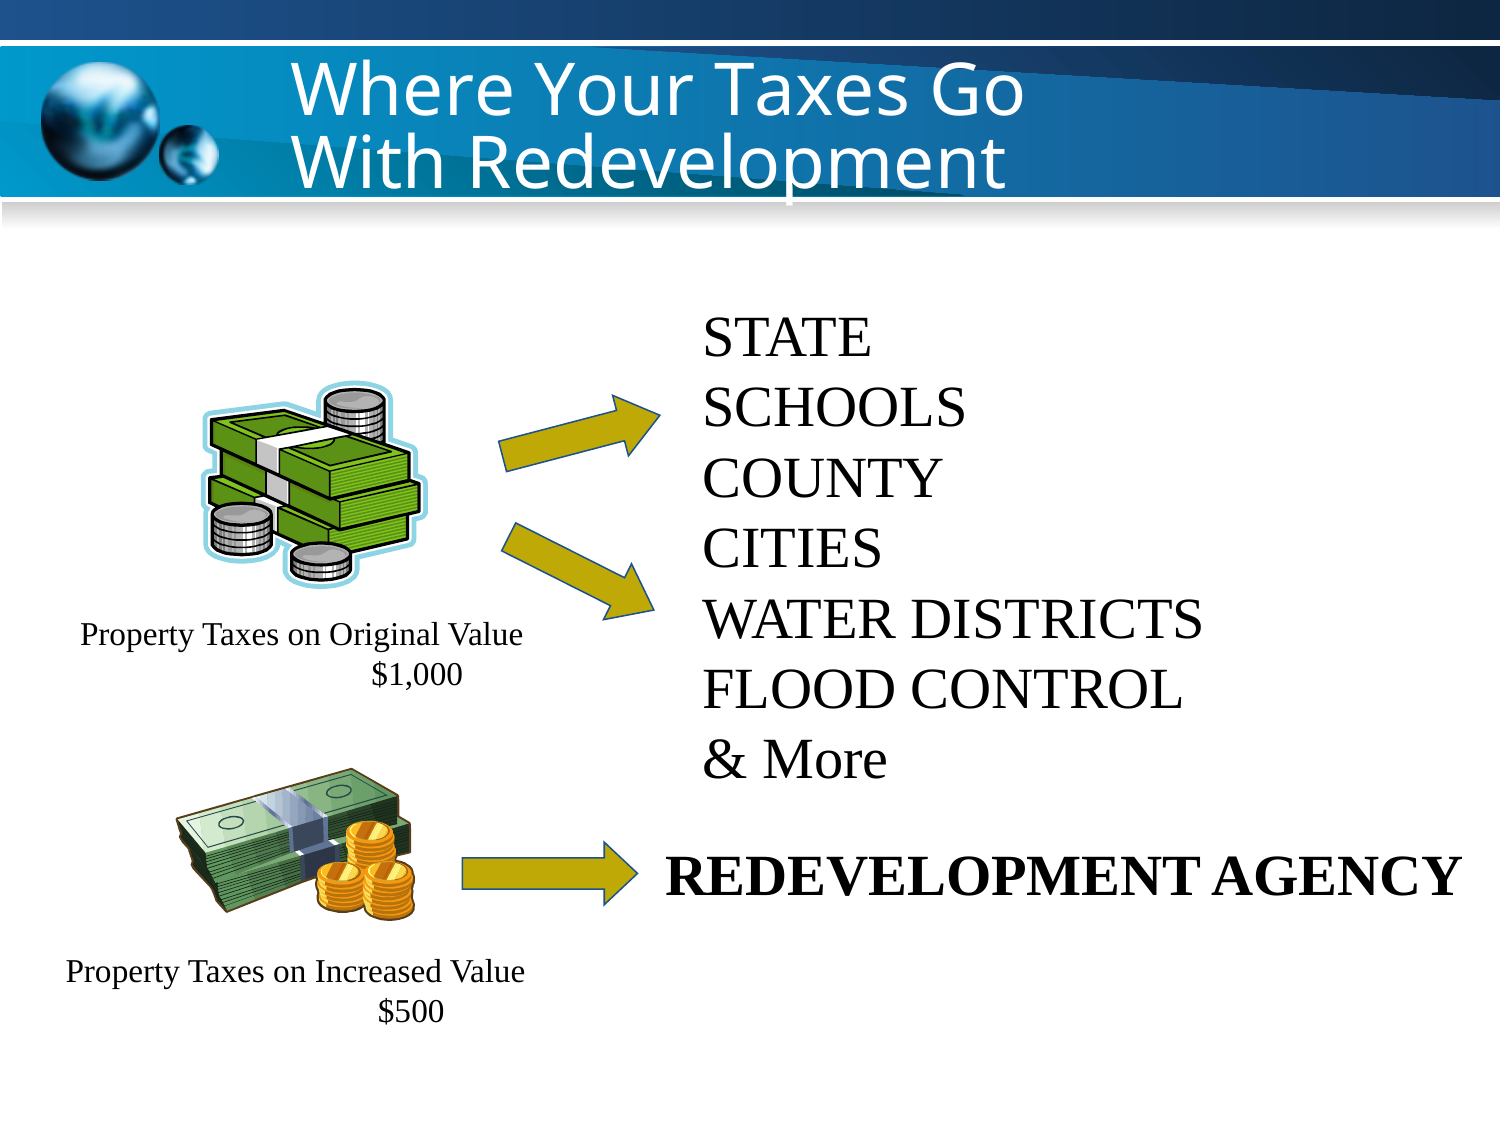

# Where Your Taxes Go With Redevelopment
STATE
SCHOOLS
COUNTY
CITIES
WATER DISTRICTS
FLOOD CONTROL
& More
Property Taxes on Original Value $1,000
REDEVELOPMENT AGENCY
Property Taxes on Increased Value $500